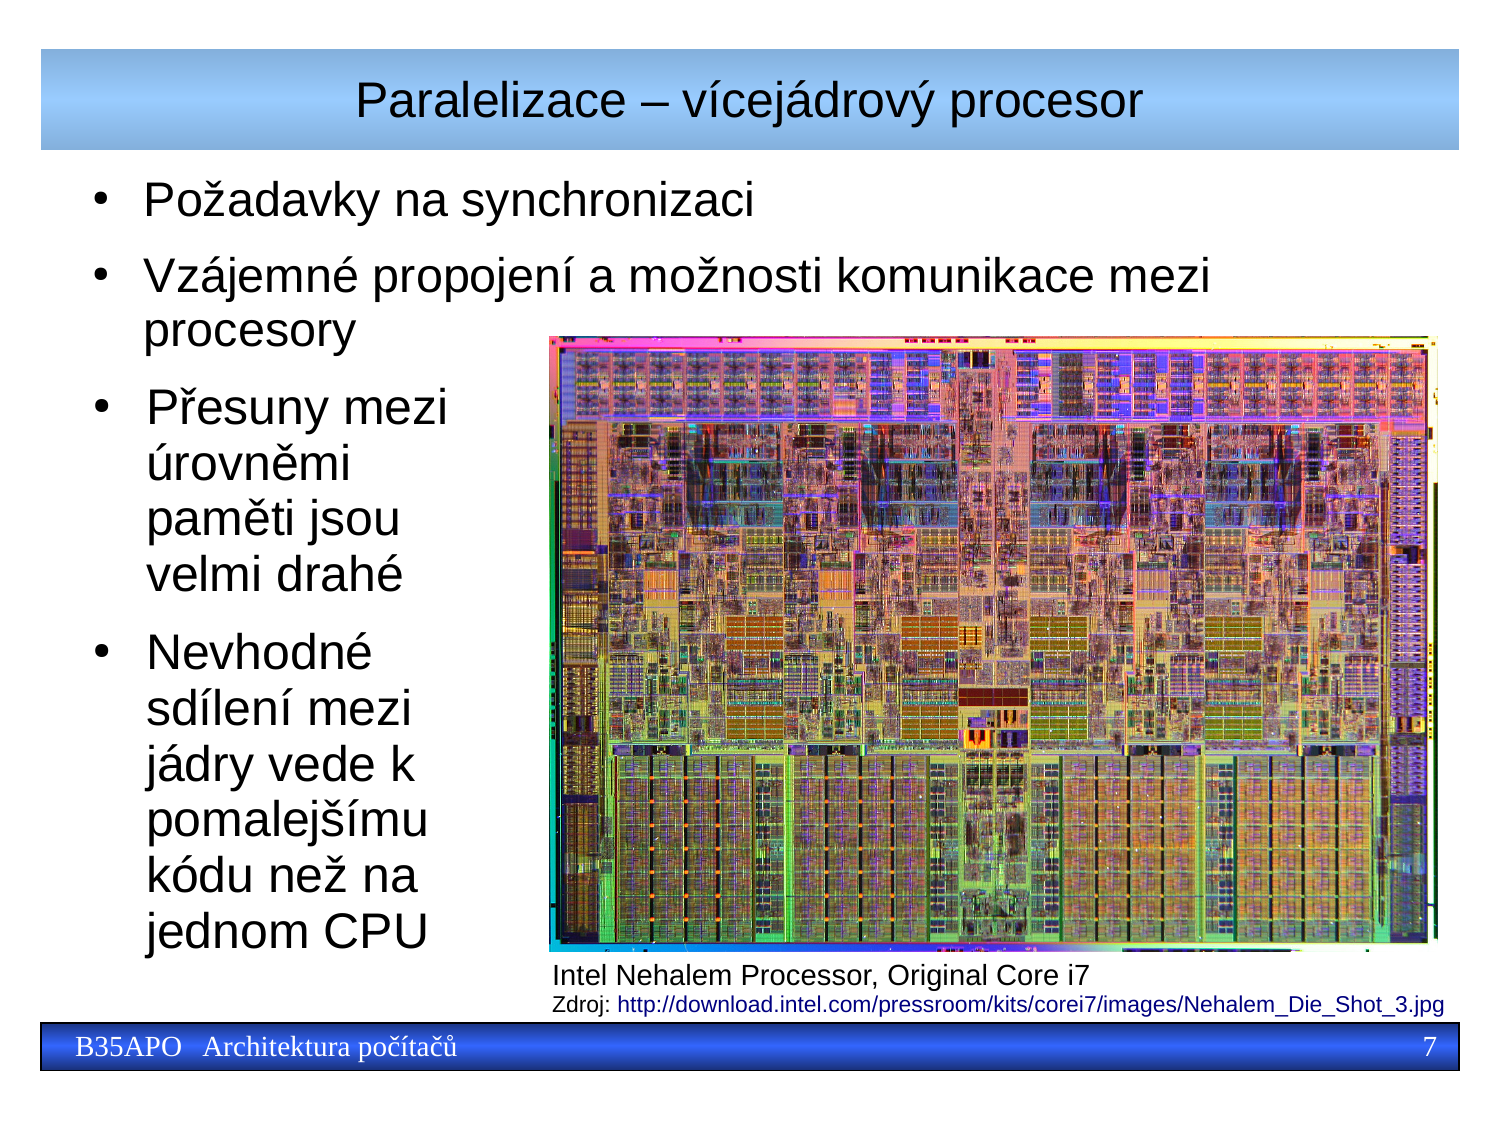

# Paralelizace – vícejádrový procesor
Požadavky na synchronizaci
Vzájemné propojení a možnosti komunikace mezi procesory
Přesuny mezi úrovněmi paměti jsou velmi drahé
Nevhodné sdílení mezi jádry vede k pomalejšímu kódu než na jednom CPU
Intel Nehalem Processor, Original Core i7
Zdroj: http://download.intel.com/pressroom/kits/corei7/images/Nehalem_Die_Shot_3.jpg
B35APO Architektura počítačů
7